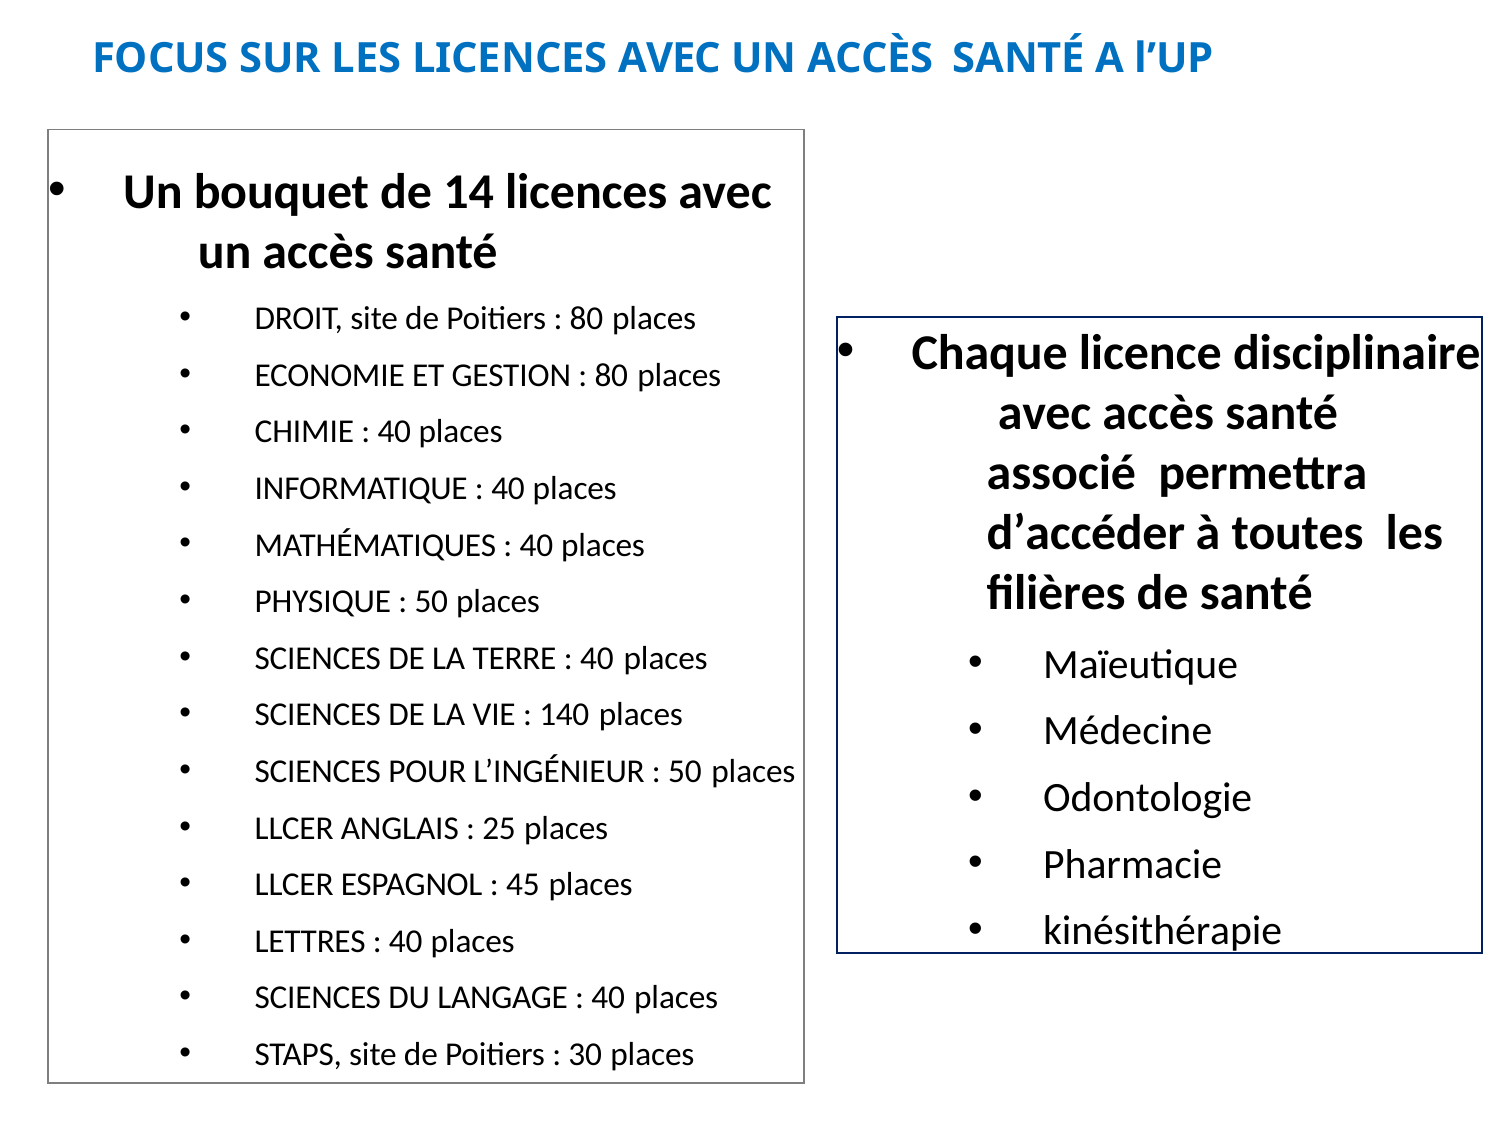

FOCUS SUR LES LICENCES AVEC UN ACCÈS SANTÉ A l’UP
Un bouquet de 14 licences avec un accès santé
DROIT, site de Poitiers : 80 places
ECONOMIE ET GESTION : 80 places
CHIMIE : 40 places
INFORMATIQUE : 40 places
MATHÉMATIQUES : 40 places
PHYSIQUE : 50 places
SCIENCES DE LA TERRE : 40 places
SCIENCES DE LA VIE : 140 places
SCIENCES POUR L’INGÉNIEUR : 50 places
LLCER ANGLAIS : 25 places
LLCER ESPAGNOL : 45 places
LETTRES : 40 places
SCIENCES DU LANGAGE : 40 places
STAPS, site de Poitiers : 30 places
Chaque licence disciplinaire avec accès santé associé permettra d’accéder à toutes les filières de santé
Maïeutique
Médecine
Odontologie
Pharmacie
kinésithérapie